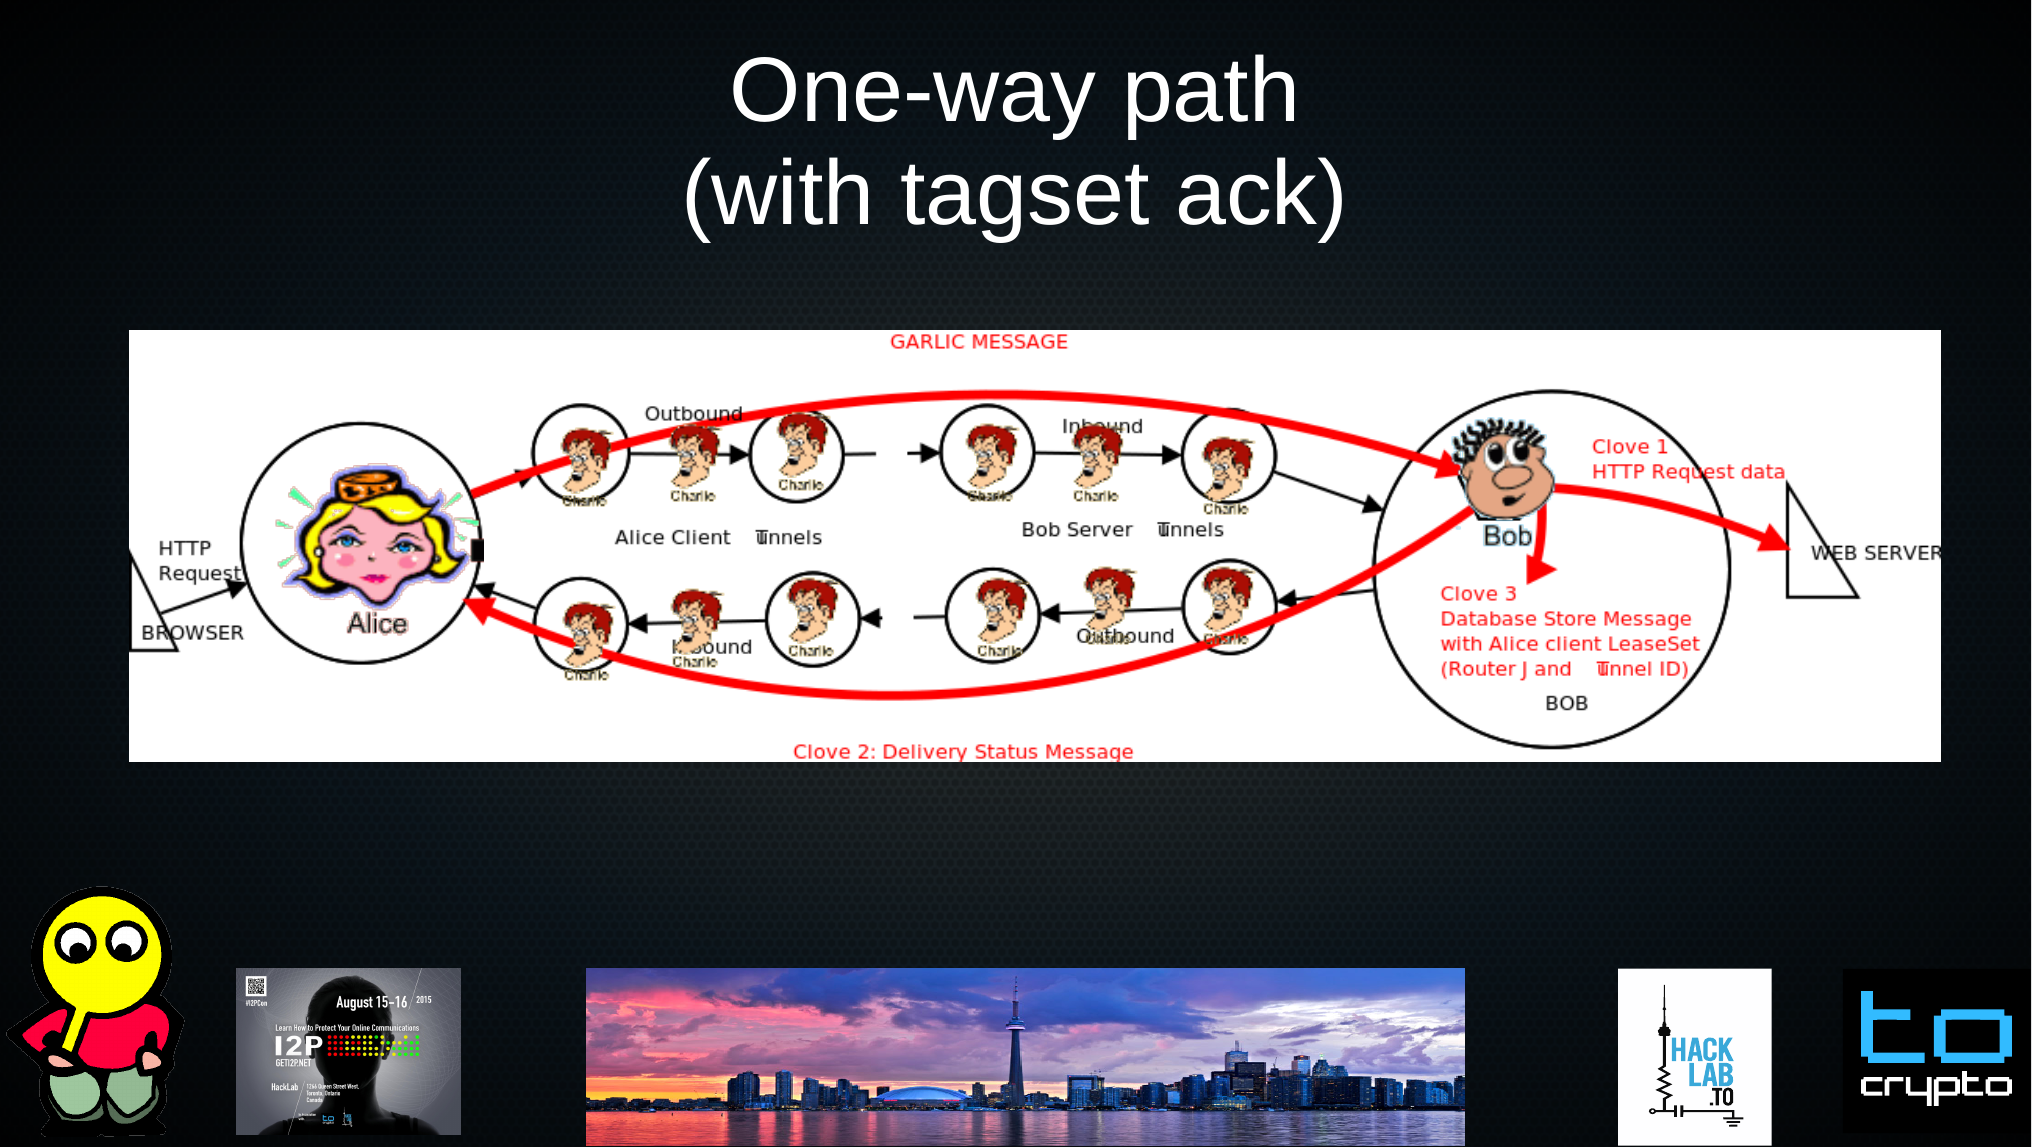

# One-way path (with tagset ack)
9